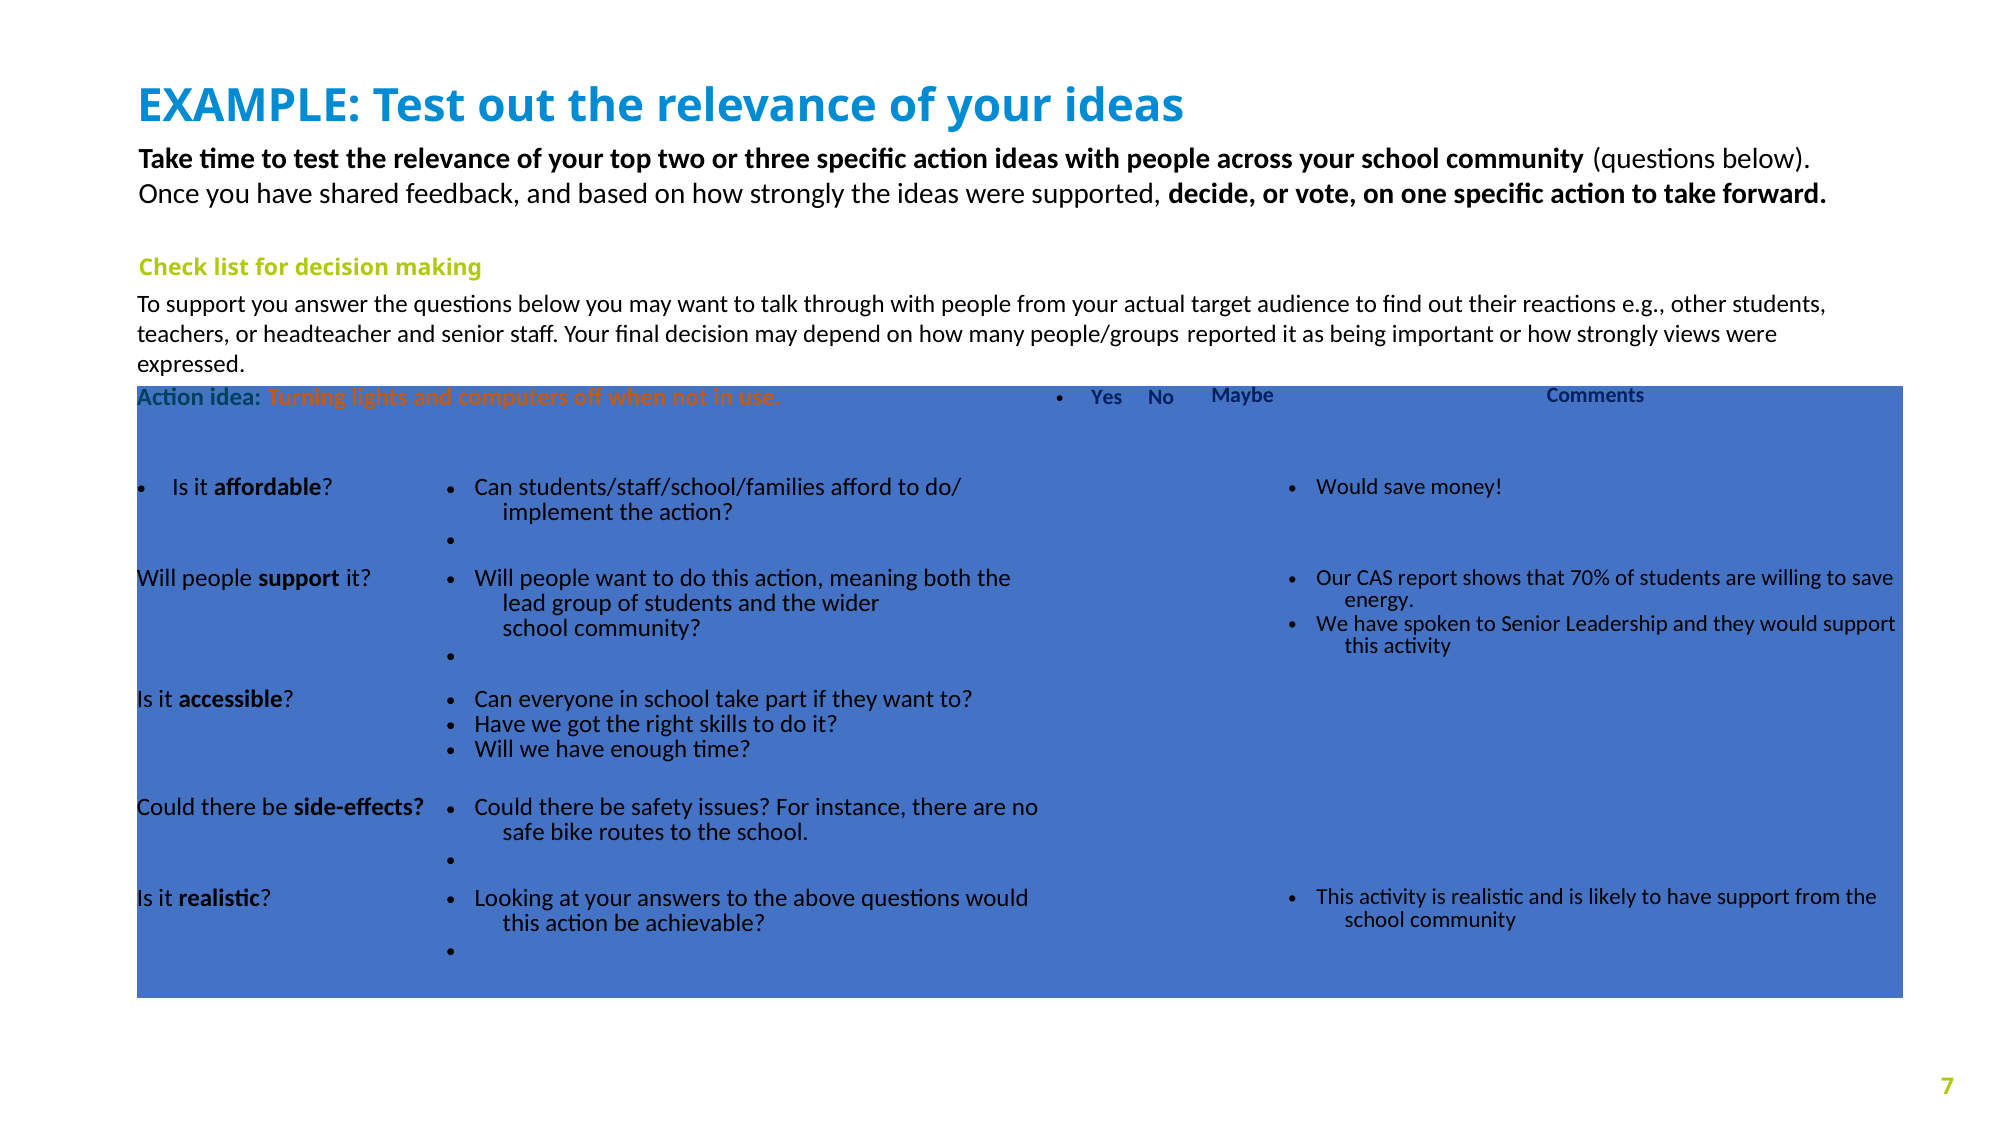

EXAMPLE: Test out the relevance of your ideas
Take time to test the relevance of your top two or three specific action ideas with people across your school community (questions below). Once you have shared feedback, and based on how strongly the ideas were supported, decide, or vote, on one specific action to take forward.
Check list for decision making
To support you answer the questions below you may want to talk through with people from your actual target audience to find out their reactions e.g., other students, teachers, or headteacher and senior staff. Your final decision may depend on how many people/groups reported it as being important or how strongly views were expressed.
| Action idea: Turning lights and computers off when not in use. | | Yes | No | Maybe | Comments |
| --- | --- | --- | --- | --- | --- |
| Is it affordable? | Can students/staff/school/families afford to do/ implement the action? | | | | Would save money! |
| Will people support it? | Will people want to do this action, meaning both the lead group of students and the wider school community? | | | | Our CAS report shows that 70% of students are willing to save energy. We have spoken to Senior Leadership and they would support this activity |
| Is it accessible? | Can everyone in school take part if they want to?  Have we got the right skills to do it?   Will we have enough time? | | | | |
| Could there be side-effects? | Could there be safety issues? For instance, there are no safe bike routes to the school. | | | | |
| Is it realistic? | Looking at your answers to the above questions would this action be achievable? | | | | This activity is realistic and is likely to have support from the school community |
7